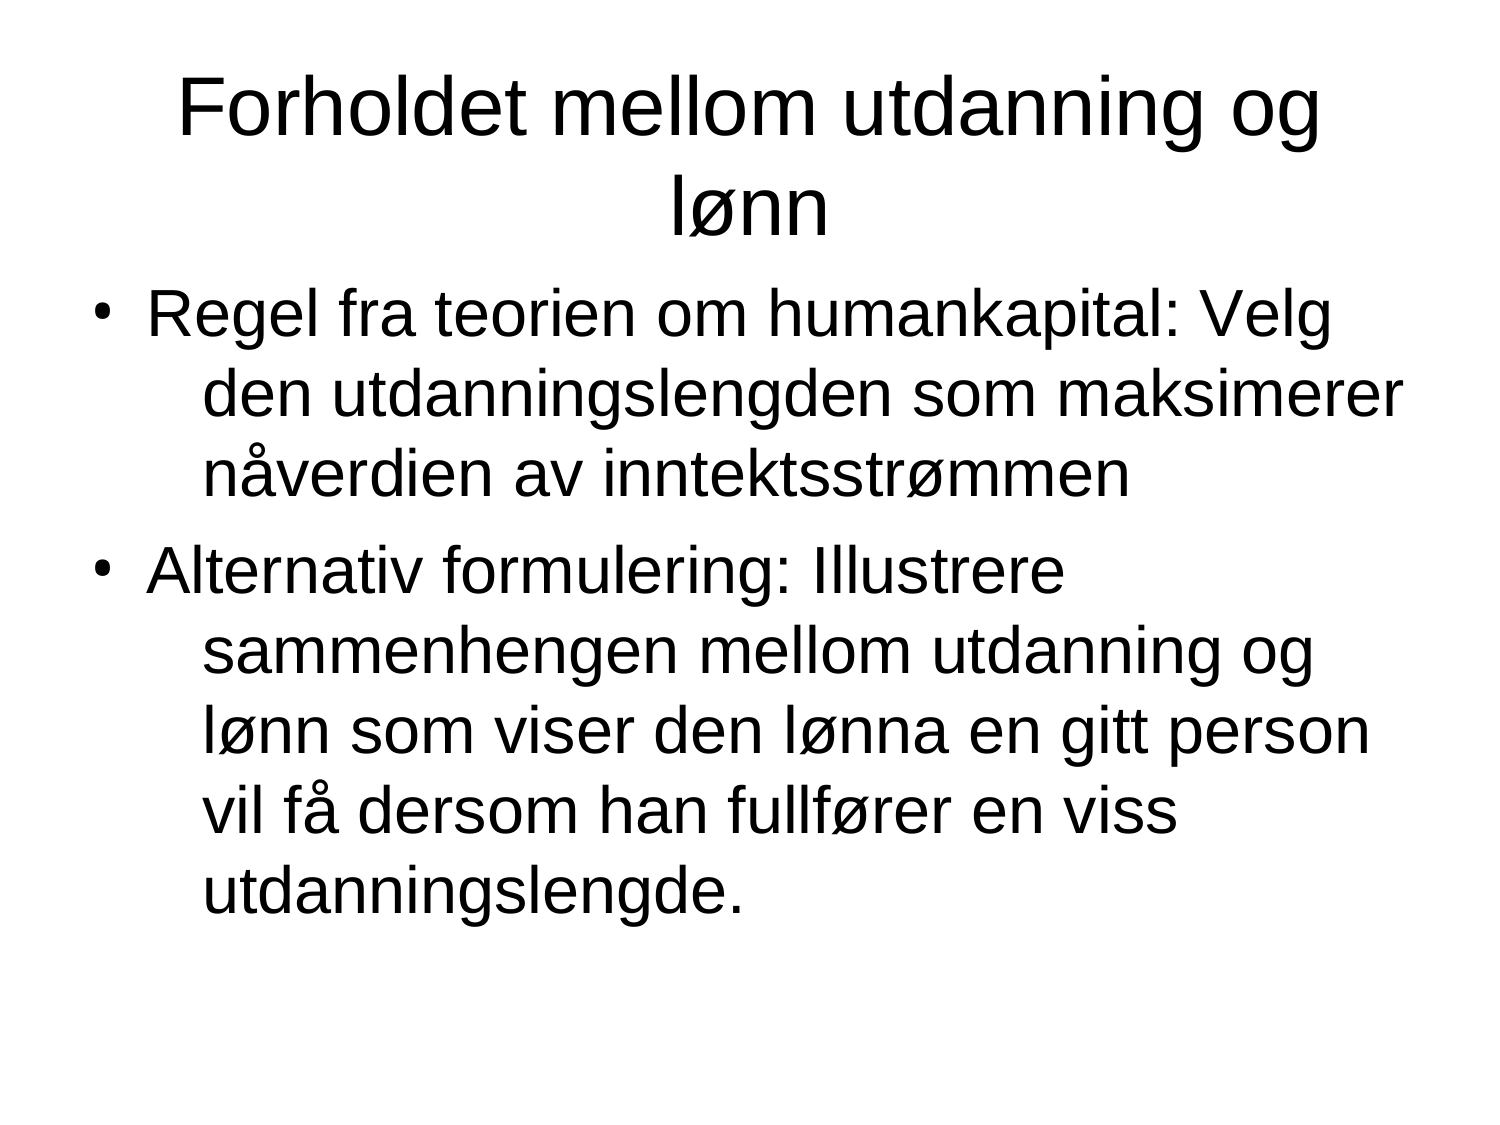

# Forholdet mellom utdanning og lønn
Regel fra teorien om humankapital: Velg den utdanningslengden som maksimerer nåverdien av inntektsstrømmen
Alternativ formulering: Illustrere sammenhengen mellom utdanning og lønn som viser den lønna en gitt person vil få dersom han fullfører en viss utdanningslengde.